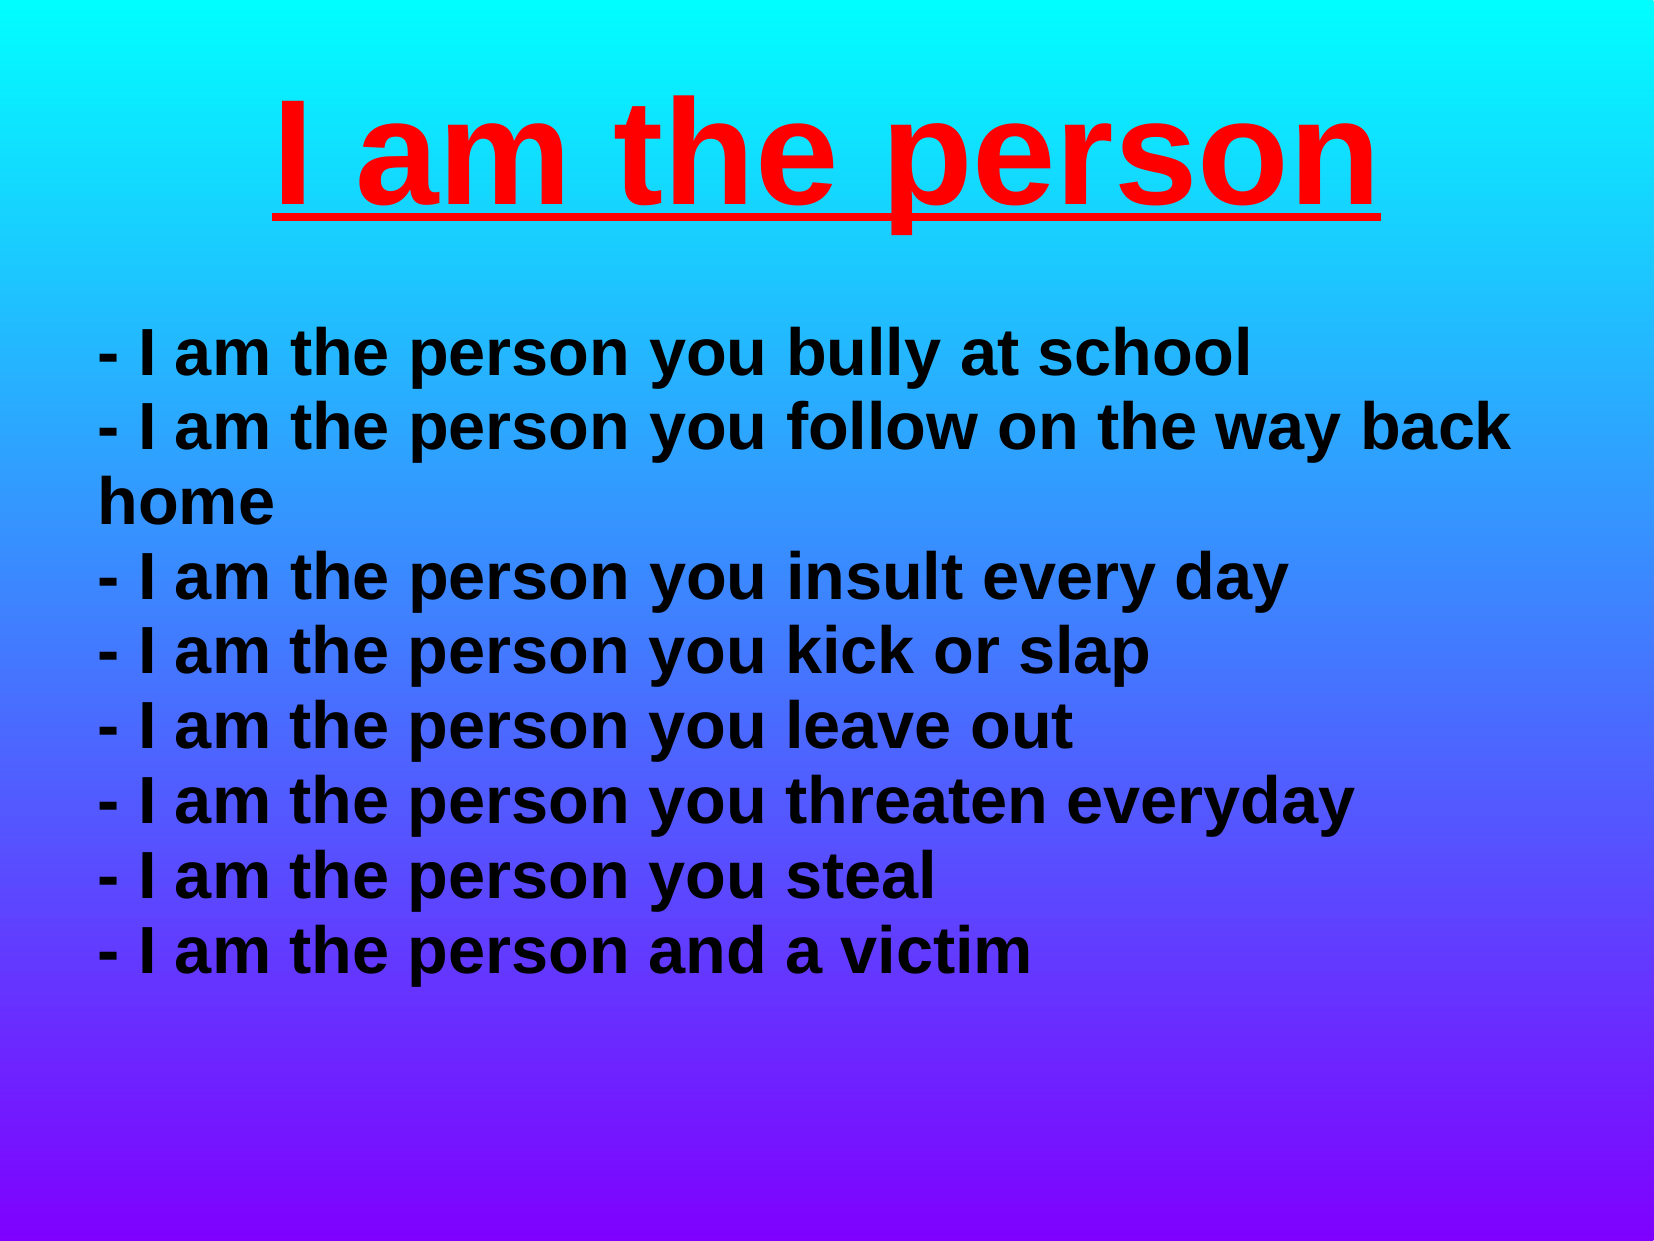

# I am the person
- I am the person you bully at school
- I am the person you follow on the way back home
- I am the person you insult every day
- I am the person you kick or slap
- I am the person you leave out
- I am the person you threaten everyday
- I am the person you steal
- I am the person and a victim